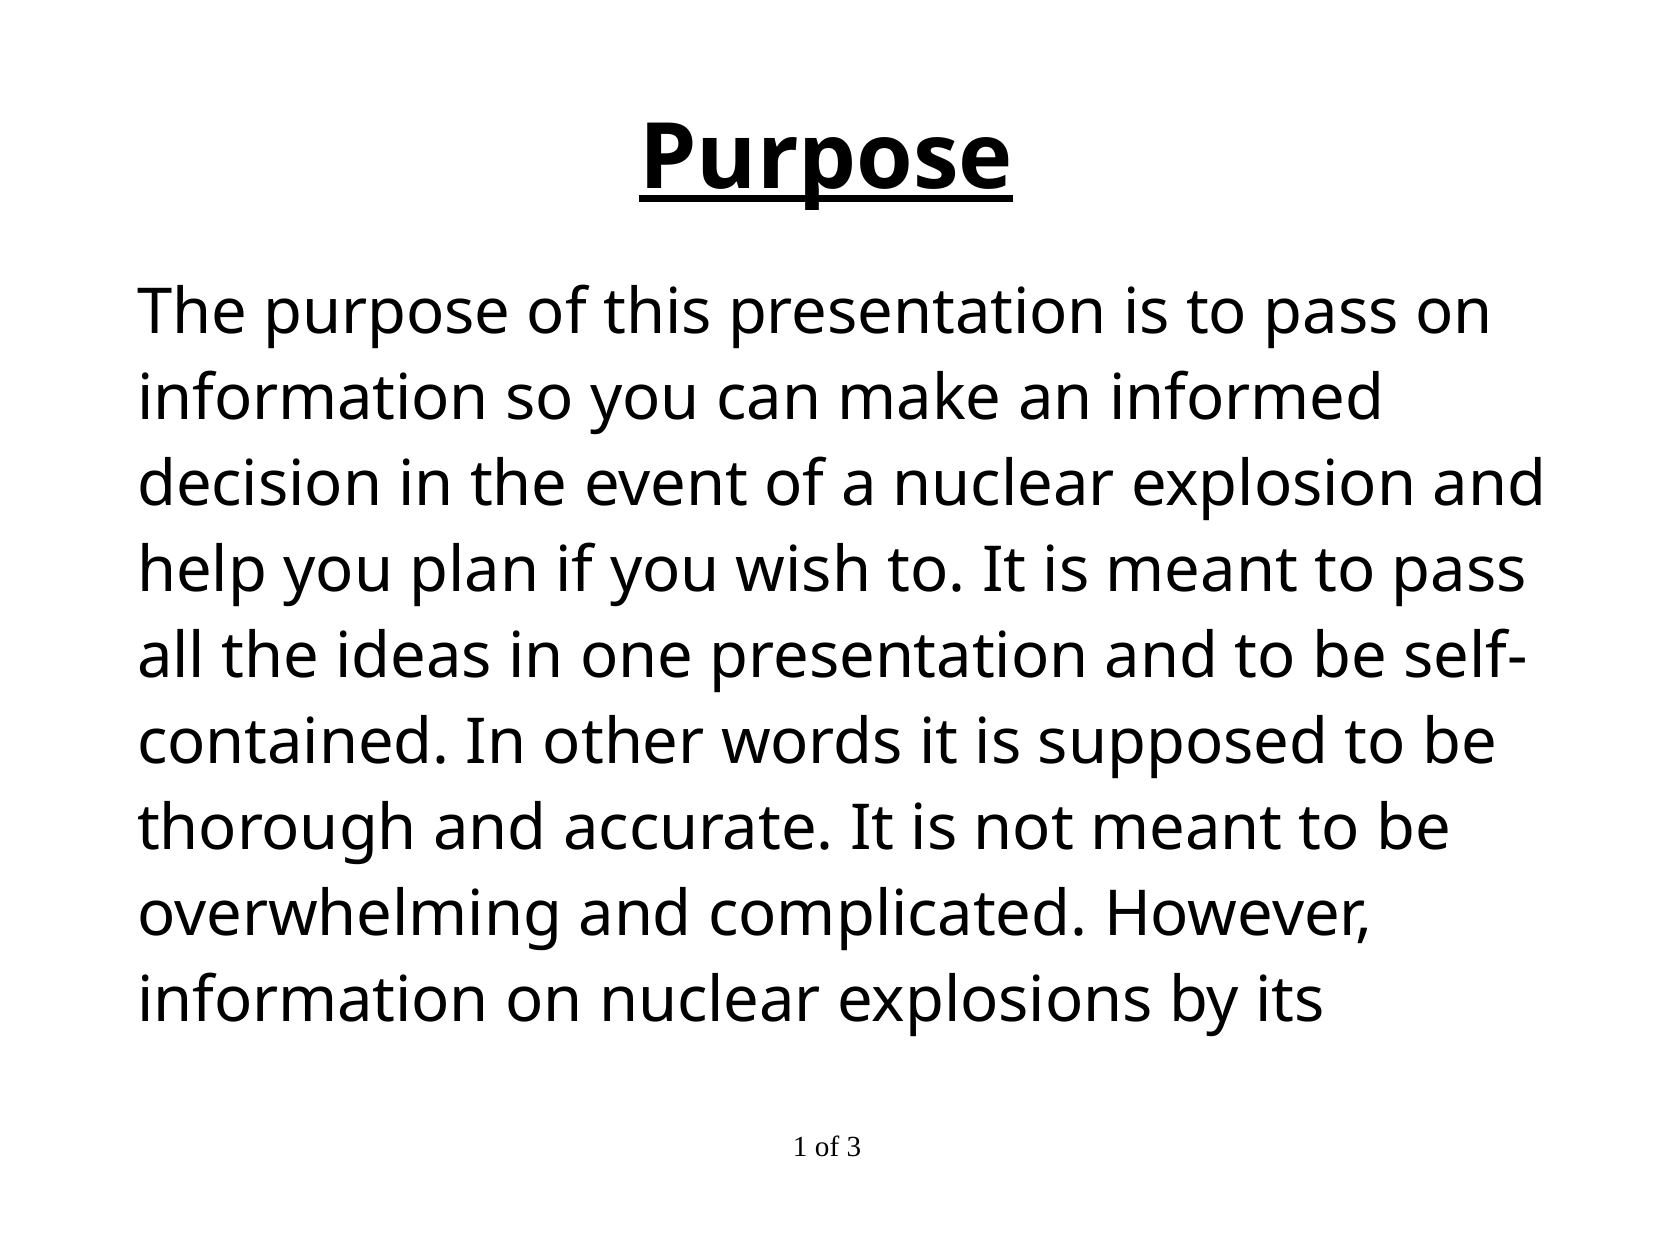

Purpose
# The purpose of this presentation is to pass on information so you can make an informed decision in the event of a nuclear explosion and help you plan if you wish to. It is meant to pass all the ideas in one presentation and to be self-contained. In other words it is supposed to be thorough and accurate. It is not meant to be overwhelming and complicated. However, information on nuclear explosions by its
1 of 3